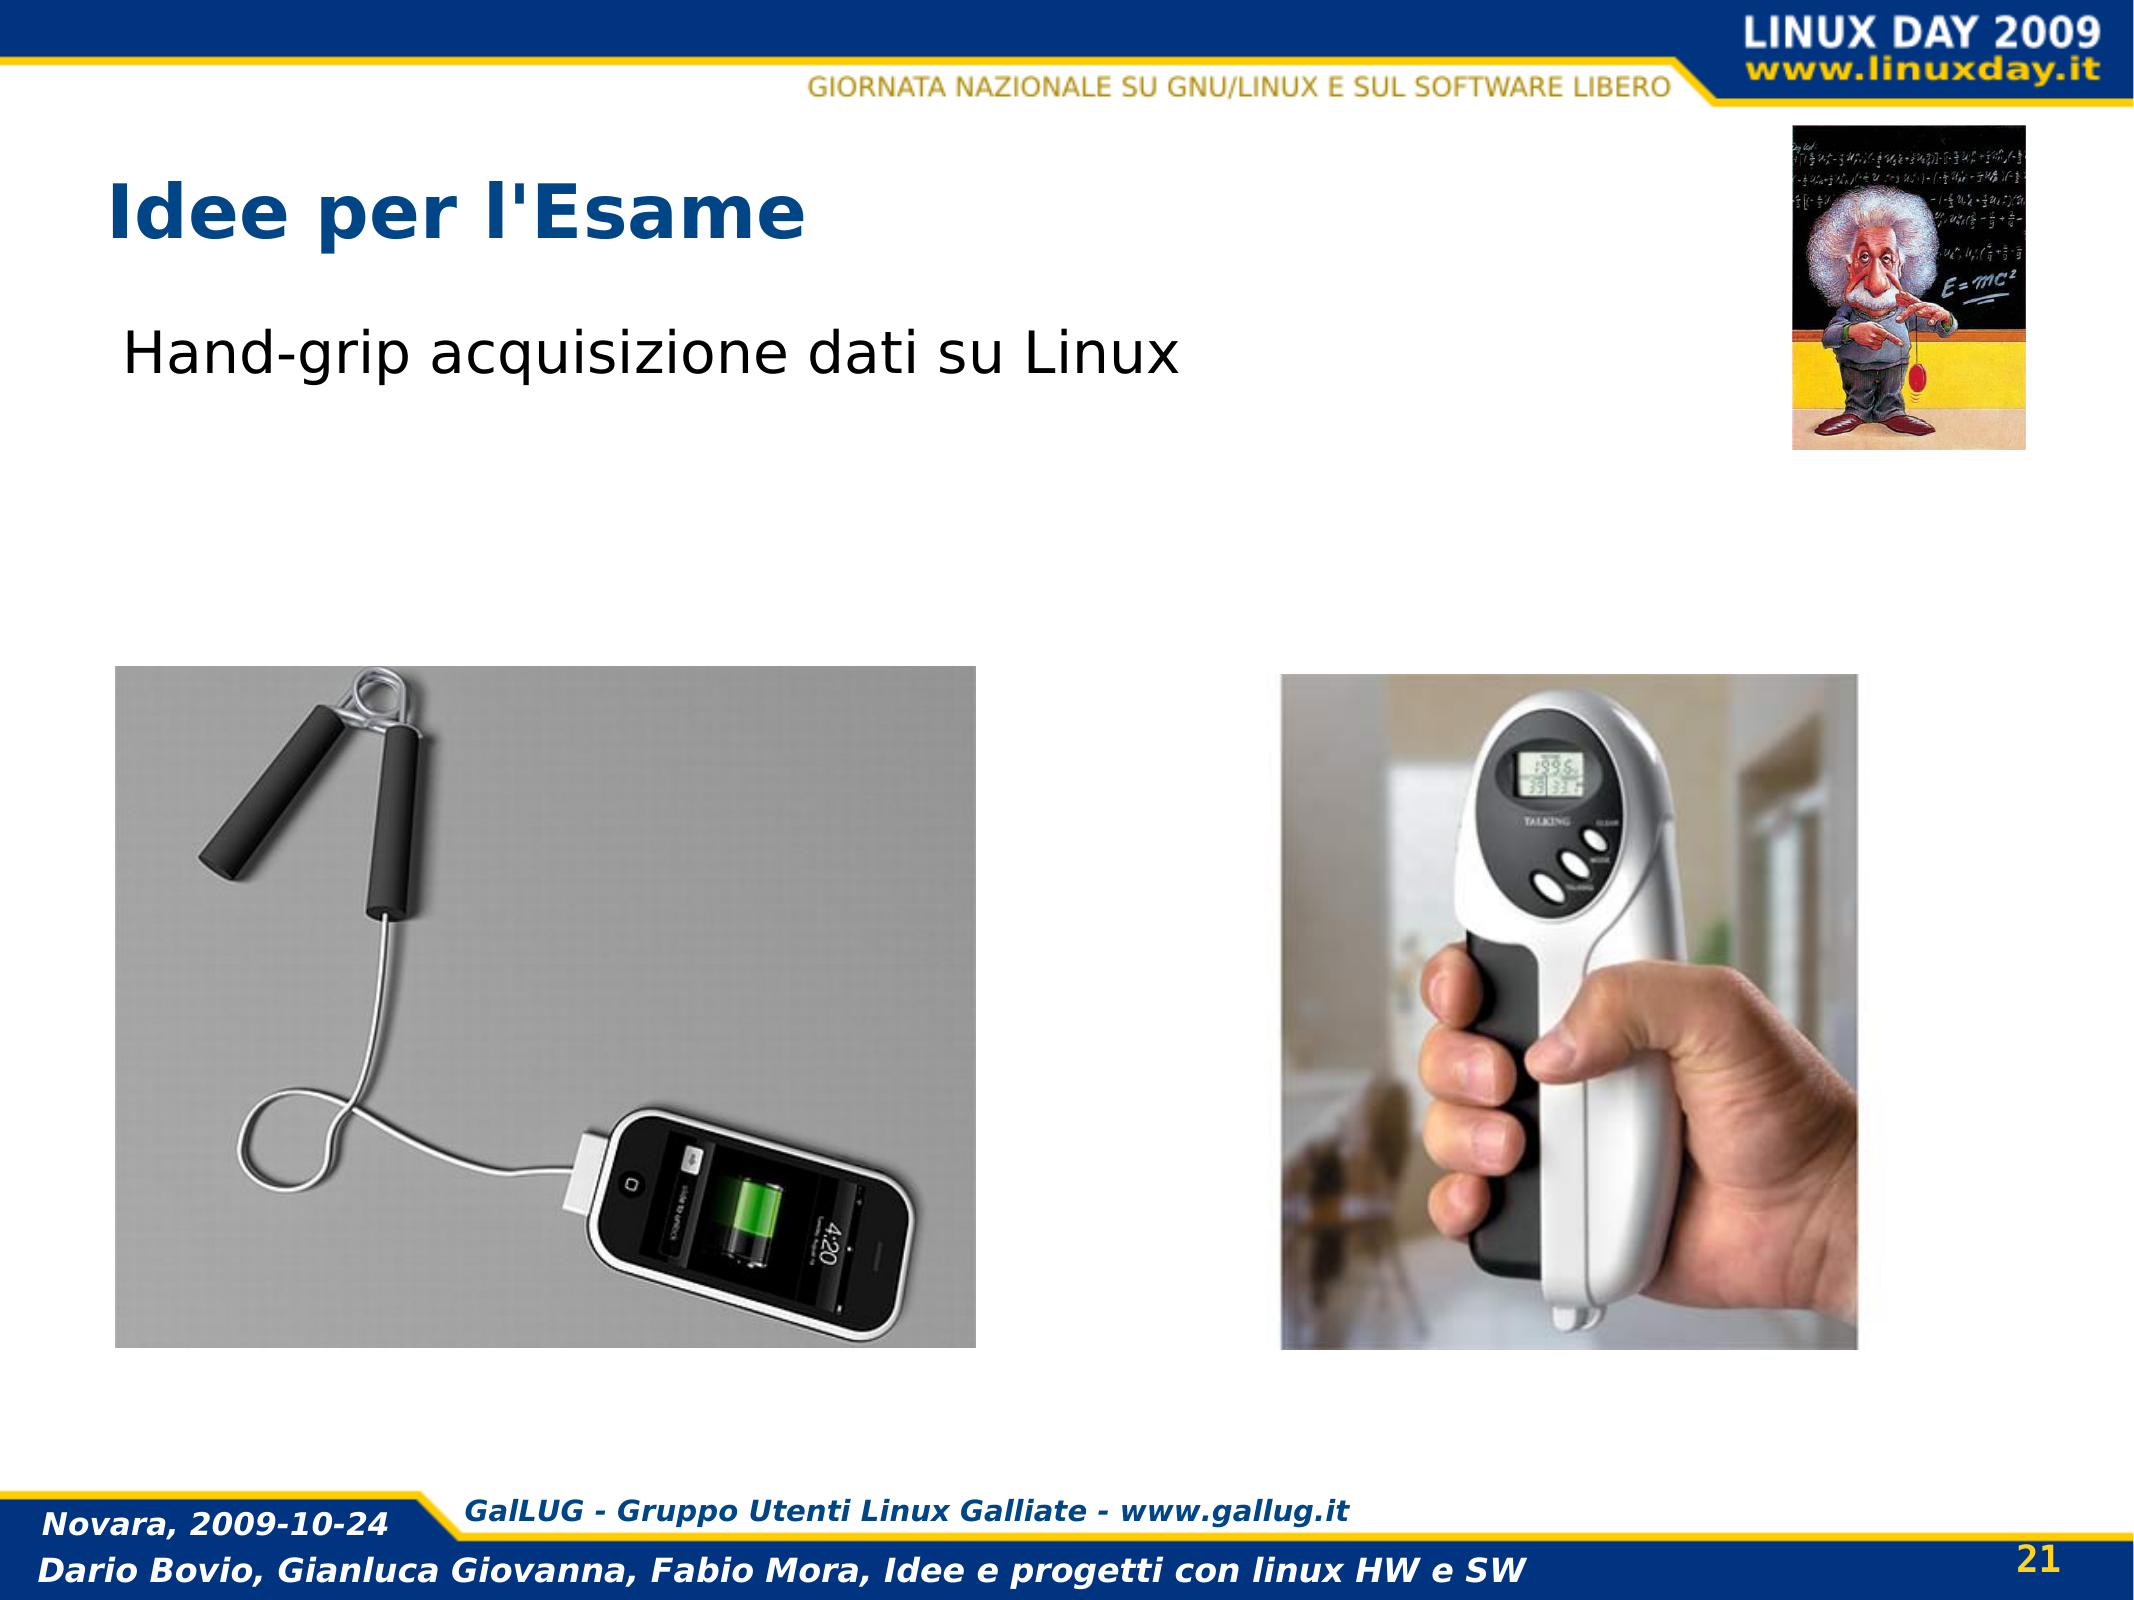

# Idee per l'Esame
Hand-grip acquisizione dati su Linux